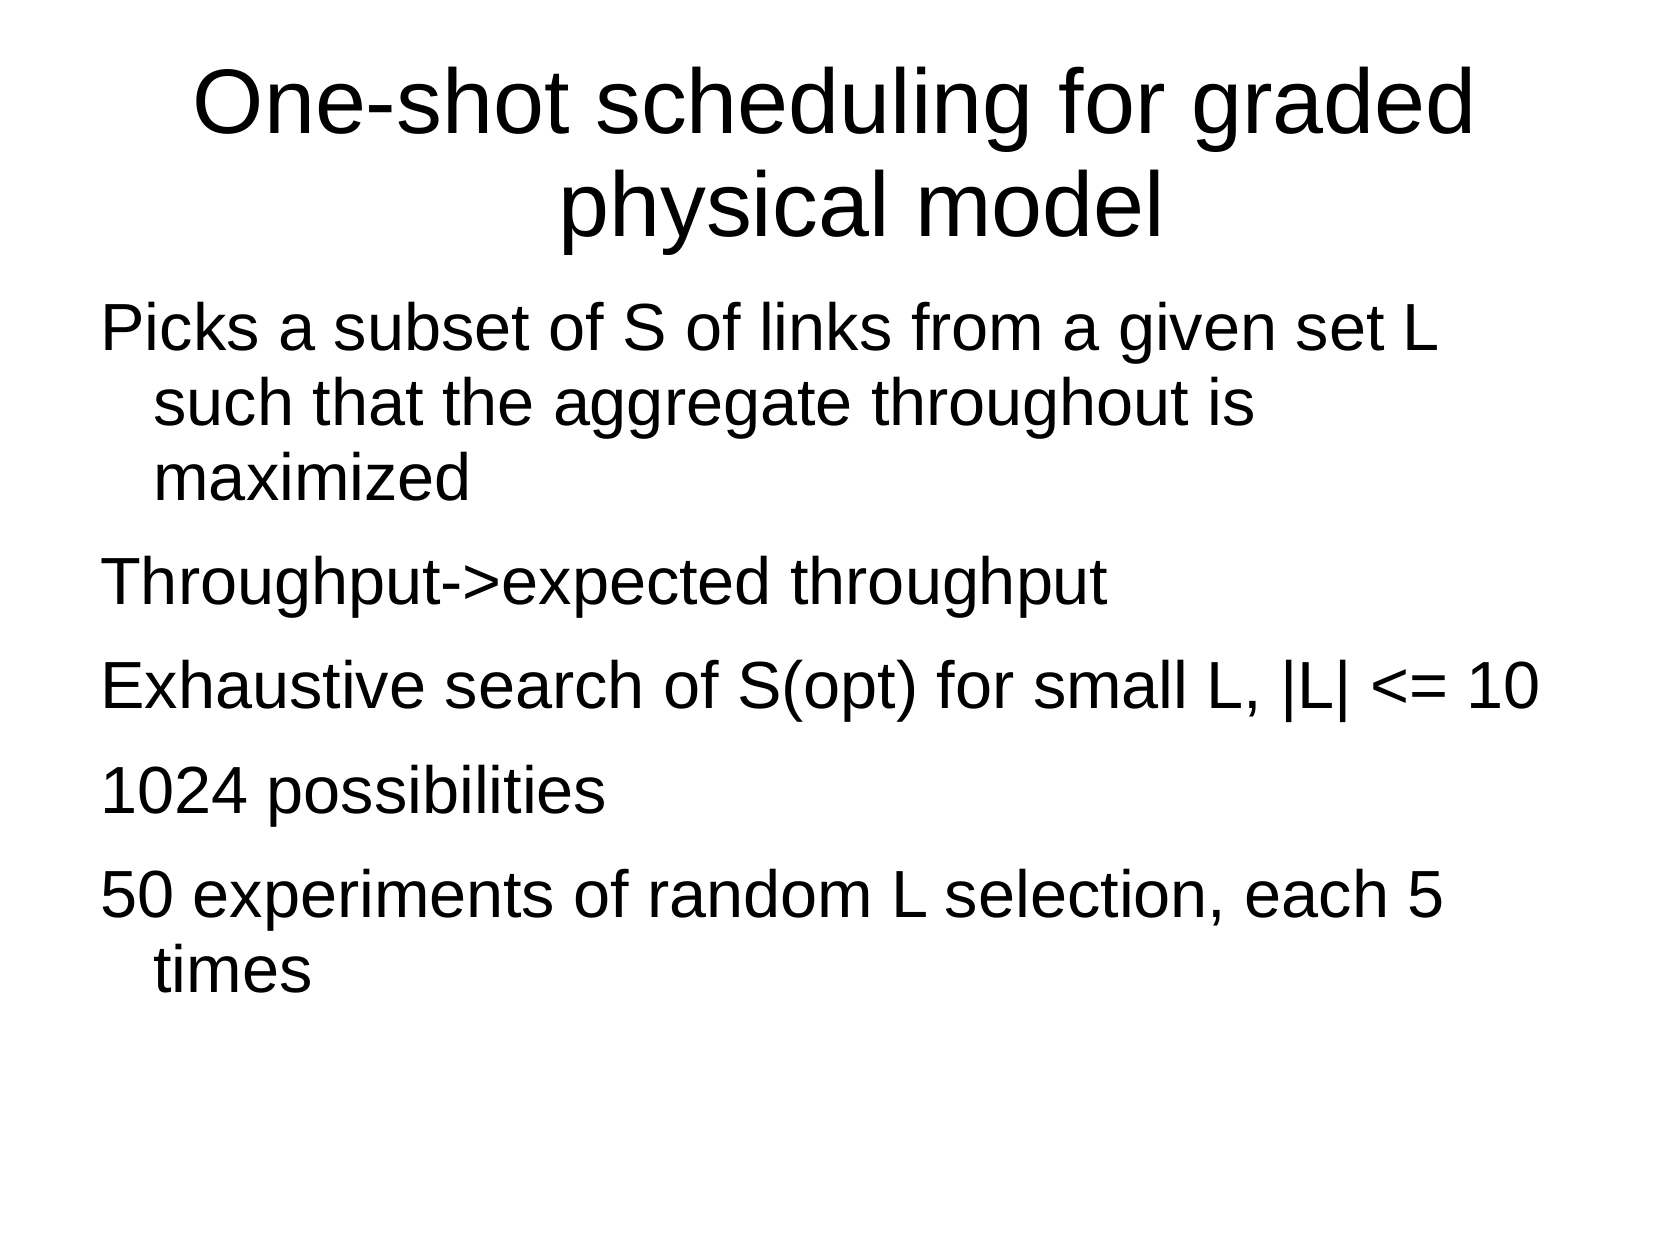

# One-shot scheduling for graded physical model
Picks a subset of S of links from a given set L such that the aggregate throughout is maximized
Throughput->expected throughput
Exhaustive search of S(opt) for small L, |L| <= 10
1024 possibilities
50 experiments of random L selection, each 5 times